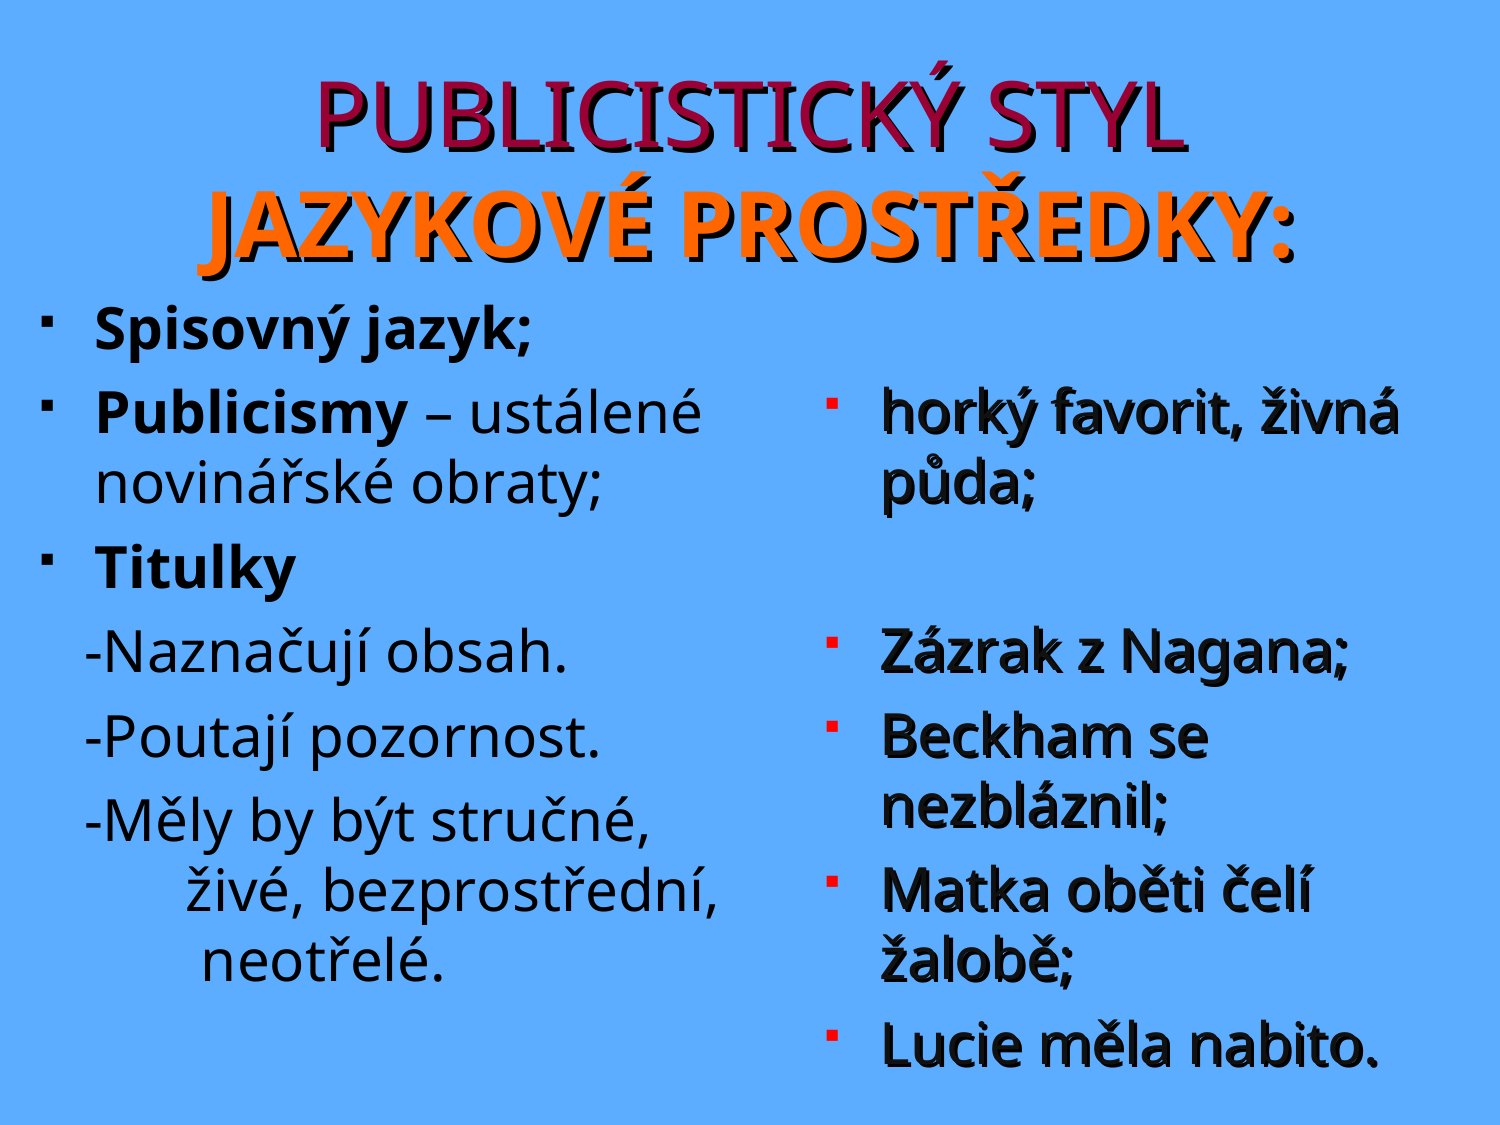

# PUBLICISTICKÝ STYL JAZYKOVÉ PROSTŘEDKY:
horký favorit, živná půda;
Zázrak z Nagana;
Beckham se nezbláznil;
Matka oběti čelí žalobě;
Lucie měla nabito.
Spisovný jazyk;
Publicismy – ustálené novinářské obraty;
Titulky
 -Naznačují obsah.
 -Poutají pozornost.
 -Měly by být stručné, živé, bezprostřední, neotřelé.